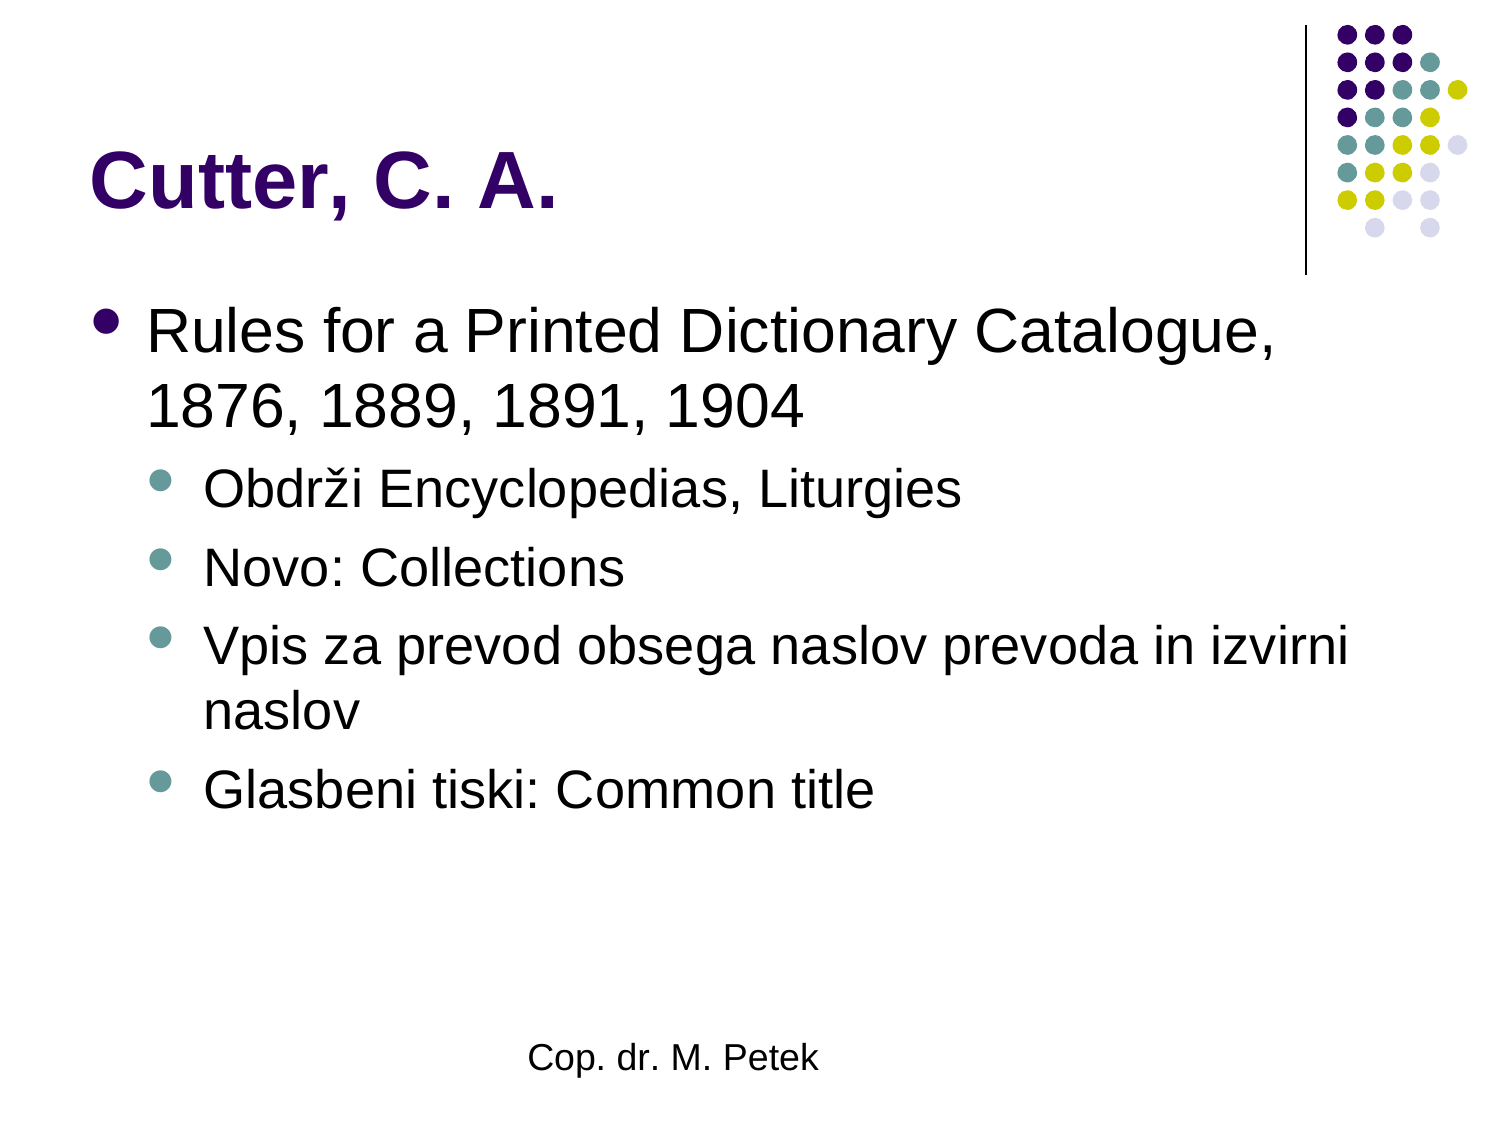

# Cutter, C. A.
Rules for a Printed Dictionary Catalogue, 1876, 1889, 1891, 1904
Obdrži Encyclopedias, Liturgies
Novo: Collections
Vpis za prevod obsega naslov prevoda in izvirni naslov
Glasbeni tiski: Common title
Cop. dr. M. Petek